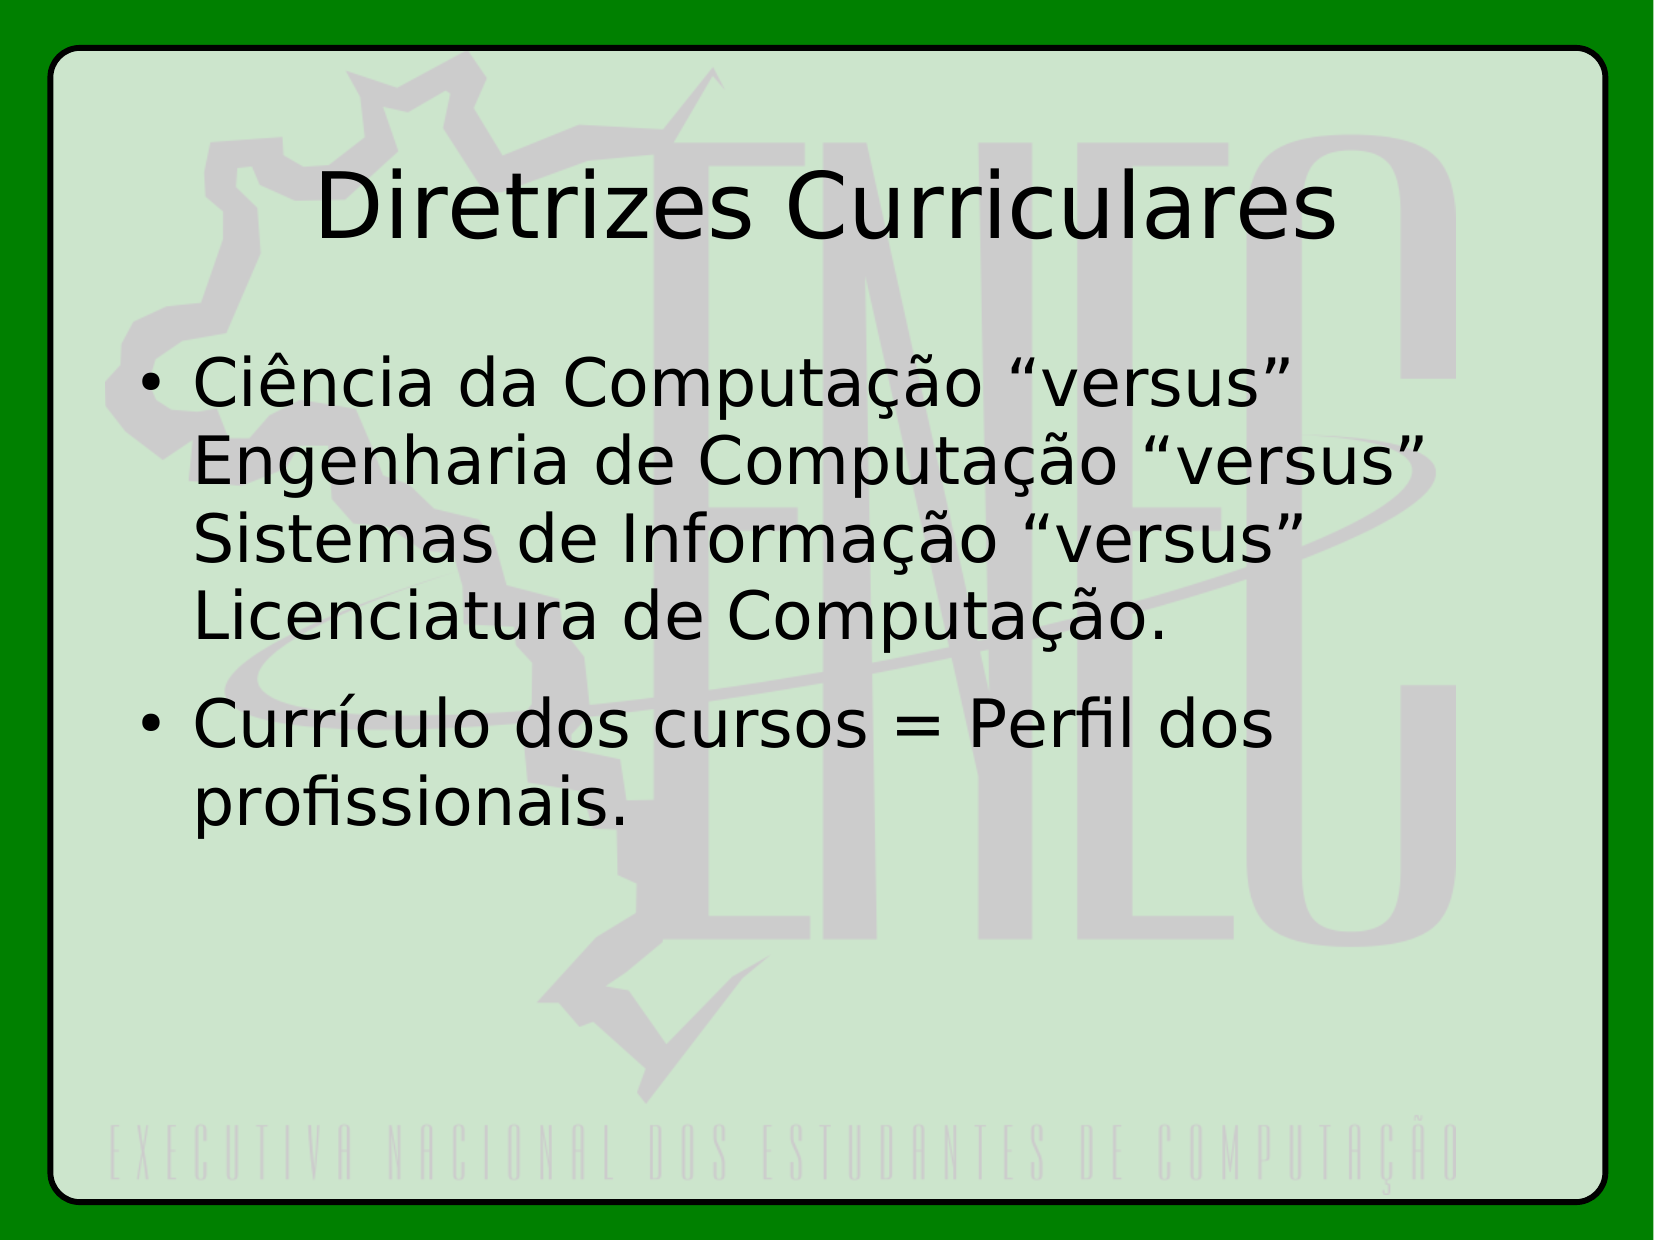

# Diretrizes Curriculares
Ciência da Computação “versus” Engenharia de Computação “versus” Sistemas de Informação “versus” Licenciatura de Computação.
Currículo dos cursos = Perfil dos profissionais.